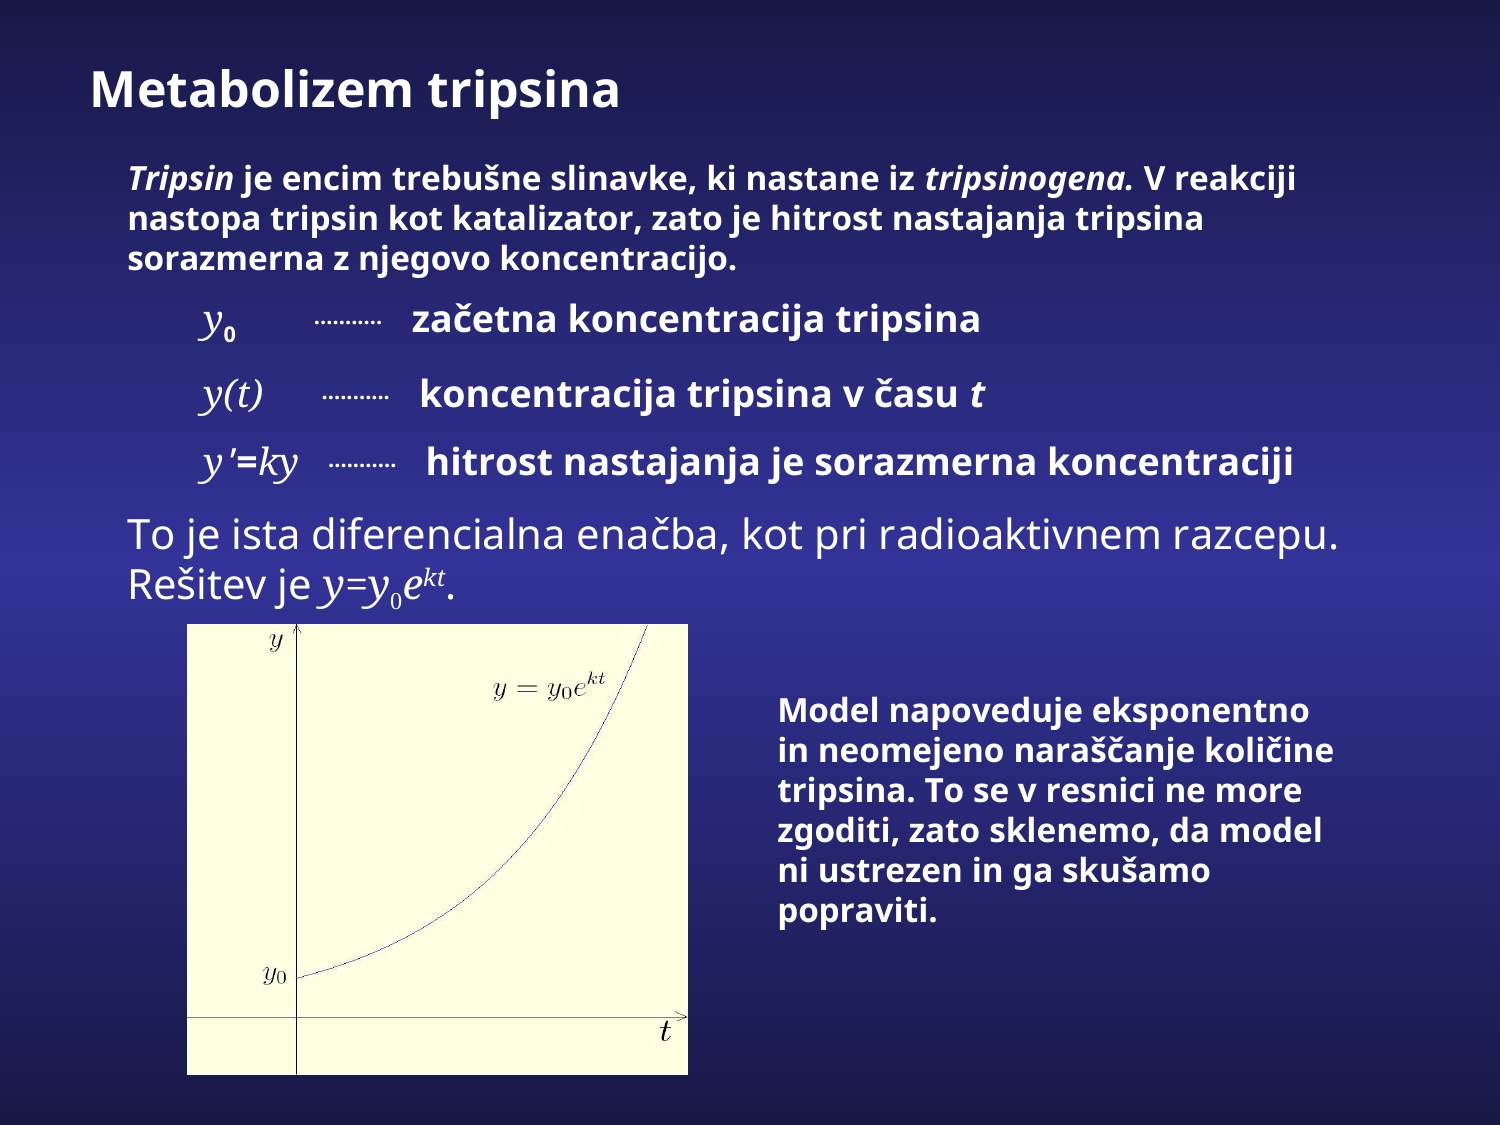

Metabolizem tripsina
Tripsin je encim trebušne slinavke, ki nastane iz tripsinogena. V reakciji nastopa tripsin kot katalizator, zato je hitrost nastajanja tripsina sorazmerna z njegovo koncentracijo.
 y0 ........... začetna koncentracija tripsina
 y(t) ........... koncentracija tripsina v času t
 y ’=ky ........... hitrost nastajanja je sorazmerna koncentraciji
To je ista diferencialna enačba, kot pri radioaktivnem razcepu. Rešitev je y=y0ekt.
Model napoveduje eksponentno in neomejeno naraščanje količine tripsina. To se v resnici ne more zgoditi, zato sklenemo, da model ni ustrezen in ga skušamo popraviti.